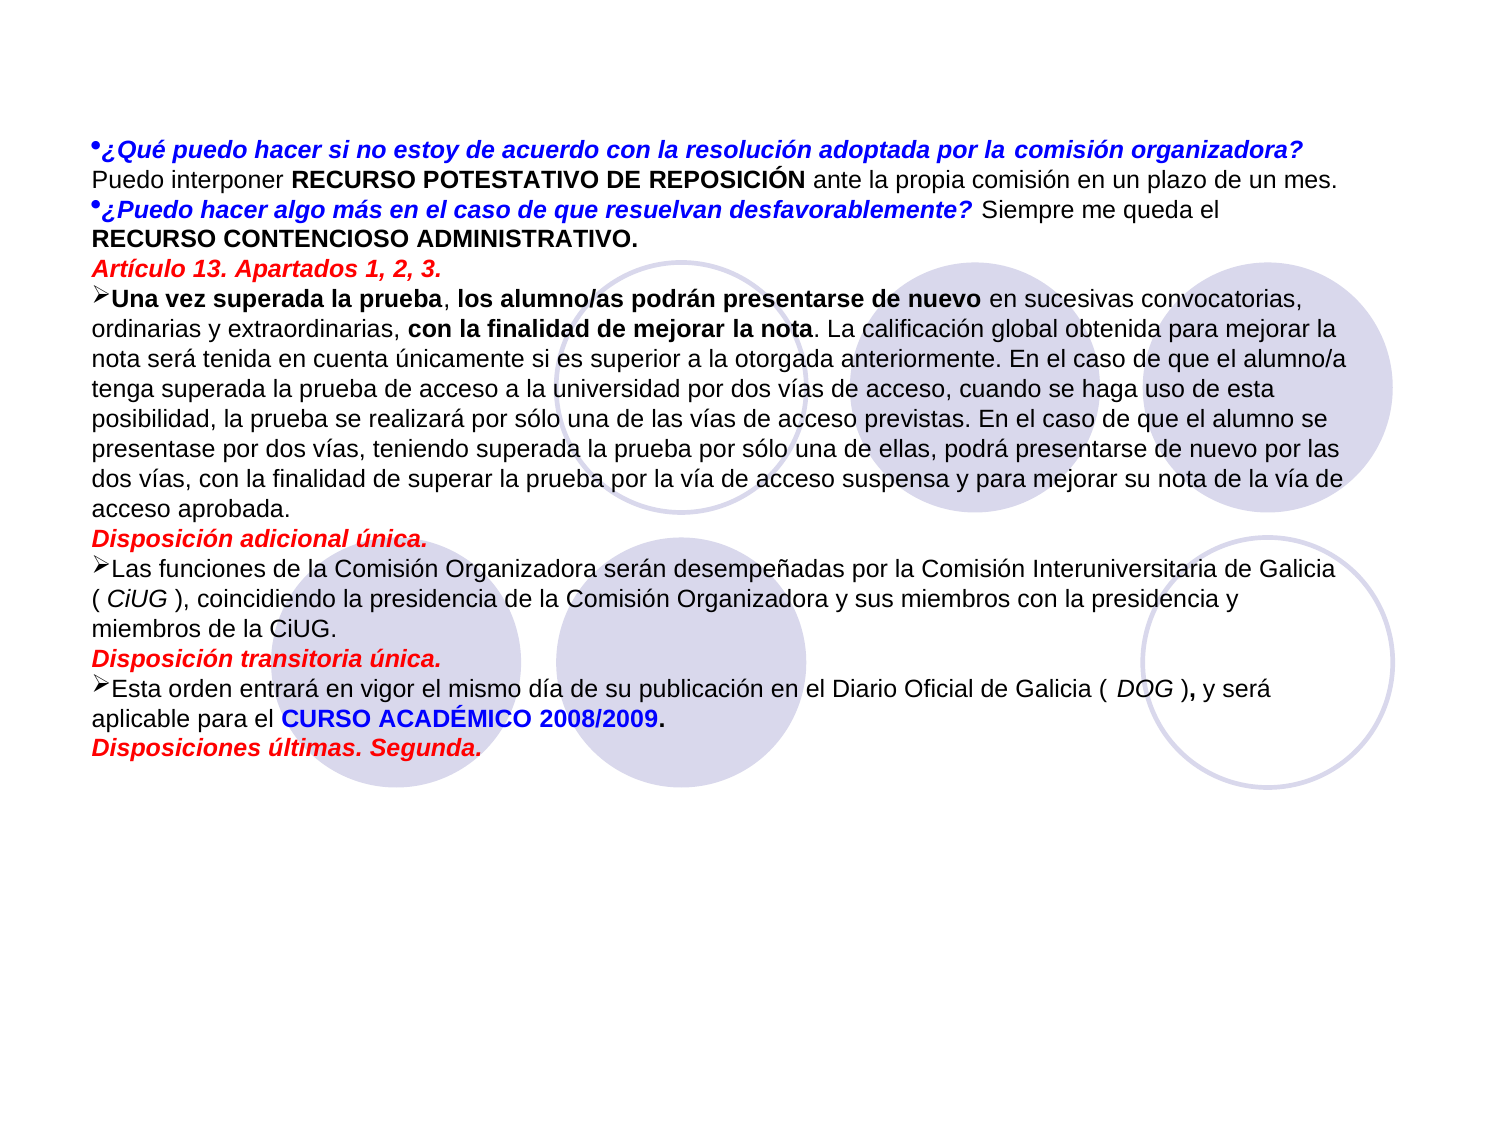

¿Qué puedo hacer si no estoy de acuerdo con la resolución adoptada por la comisión organizadora? Puedo interponer RECURSO POTESTATIVO DE REPOSICIÓN ante la propia comisión en un plazo de un mes.
¿Puedo hacer algo más en el caso de que resuelvan desfavorablemente? Siempre me queda el RECURSO CONTENCIOSO ADMINISTRATIVO.
Artículo 13. Apartados 1, 2, 3.
Una vez superada la prueba, los alumno/as podrán presentarse de nuevo en sucesivas convocatorias, ordinarias y extraordinarias, con la finalidad de mejorar la nota. La calificación global obtenida para mejorar la nota será tenida en cuenta únicamente si es superior a la otorgada anteriormente. En el caso de que el alumno/a tenga superada la prueba de acceso a la universidad por dos vías de acceso, cuando se haga uso de esta posibilidad, la prueba se realizará por sólo una de las vías de acceso previstas. En el caso de que el alumno se presentase por dos vías, teniendo superada la prueba por sólo una de ellas, podrá presentarse de nuevo por las dos vías, con la finalidad de superar la prueba por la vía de acceso suspensa y para mejorar su nota de la vía de acceso aprobada.
Disposición adicional única.
Las funciones de la Comisión Organizadora serán desempeñadas por la Comisión Interuniversitaria de Galicia ( CiUG ), coincidiendo la presidencia de la Comisión Organizadora y sus miembros con la presidencia y miembros de la CiUG.
Disposición transitoria única.
Esta orden entrará en vigor el mismo día de su publicación en el Diario Oficial de Galicia ( DOG ), y será aplicable para el CURSO ACADÉMICO 2008/2009.
Disposiciones últimas. Segunda.